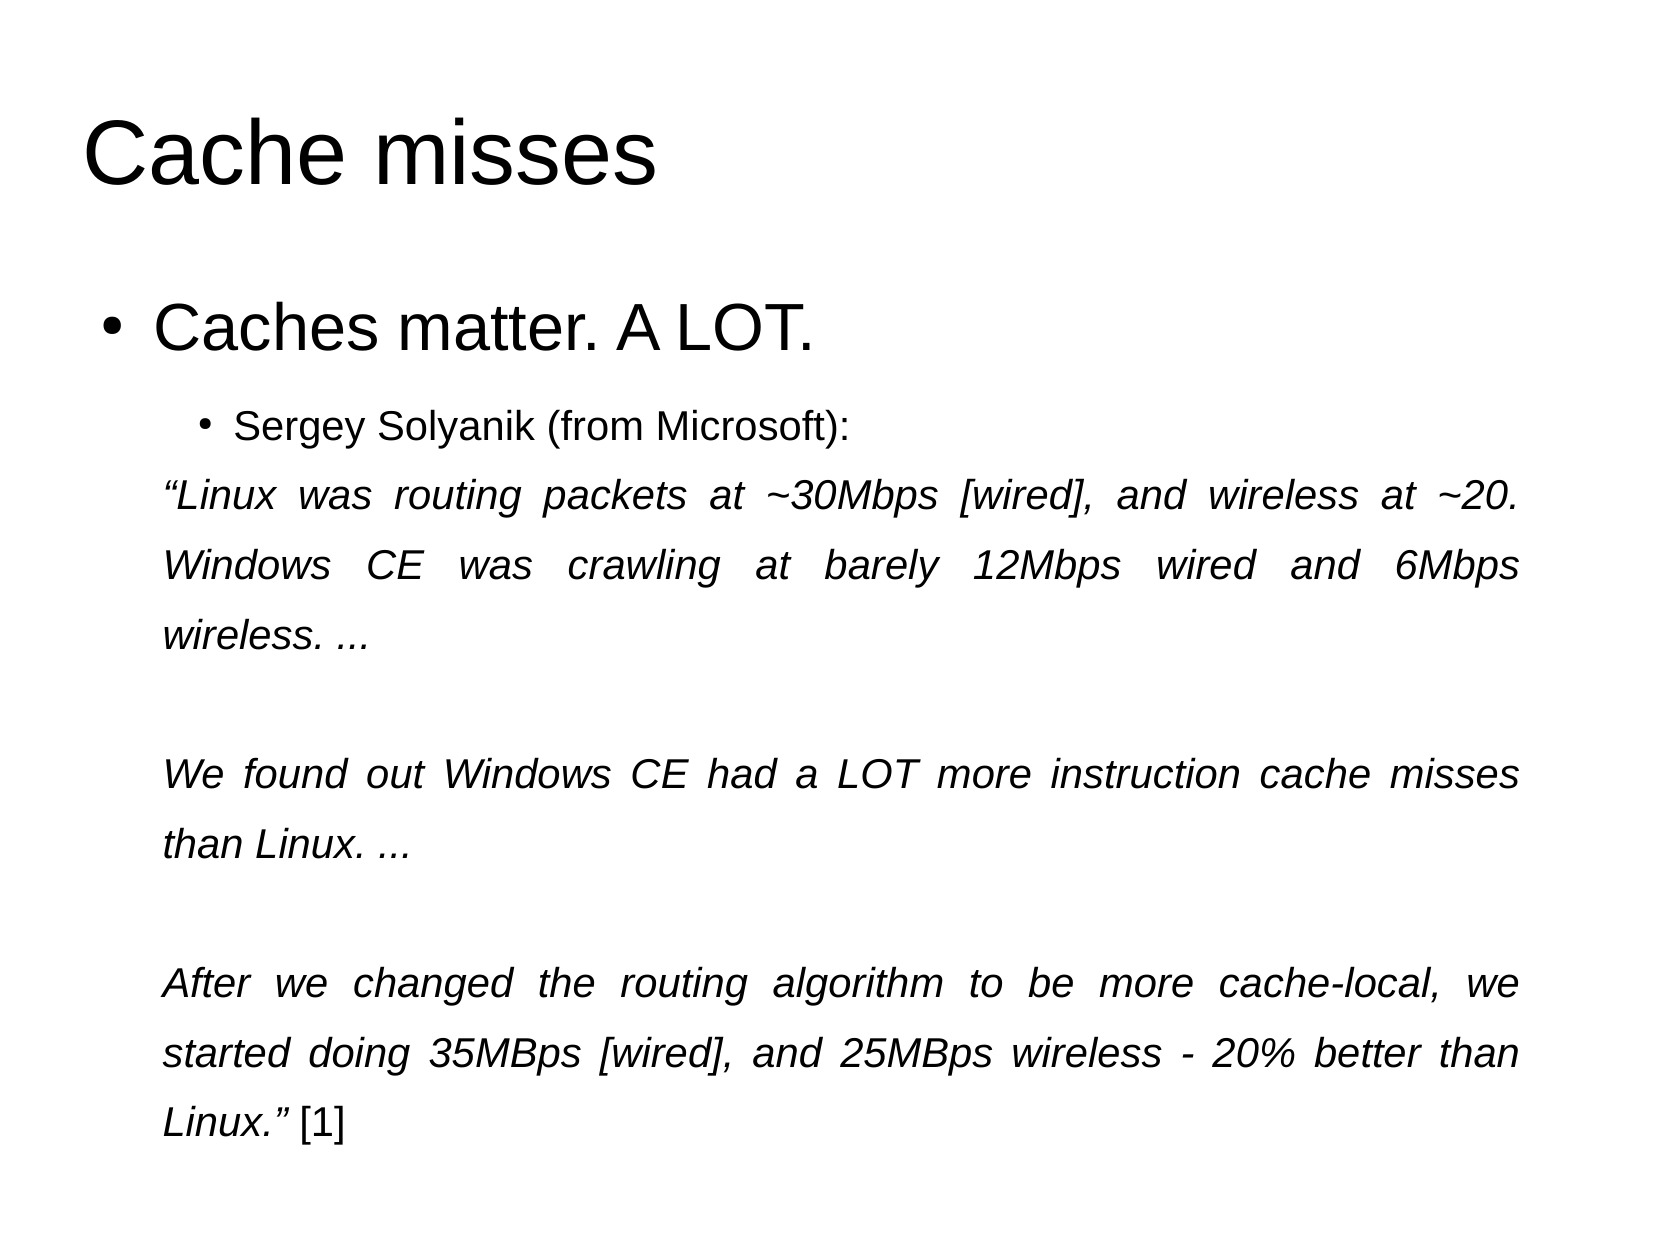

# Cache misses
Caches matter. A LOT.
Sergey Solyanik (from Microsoft):
“Linux was routing packets at ~30Mbps [wired], and wireless at ~20. Windows CE was crawling at barely 12Mbps wired and 6Mbps wireless. ...
We found out Windows CE had a LOT more instruction cache misses than Linux. ...
After we changed the routing algorithm to be more cache-local, we started doing 35MBps [wired], and 25MBps wireless - 20% better than Linux.” [1]